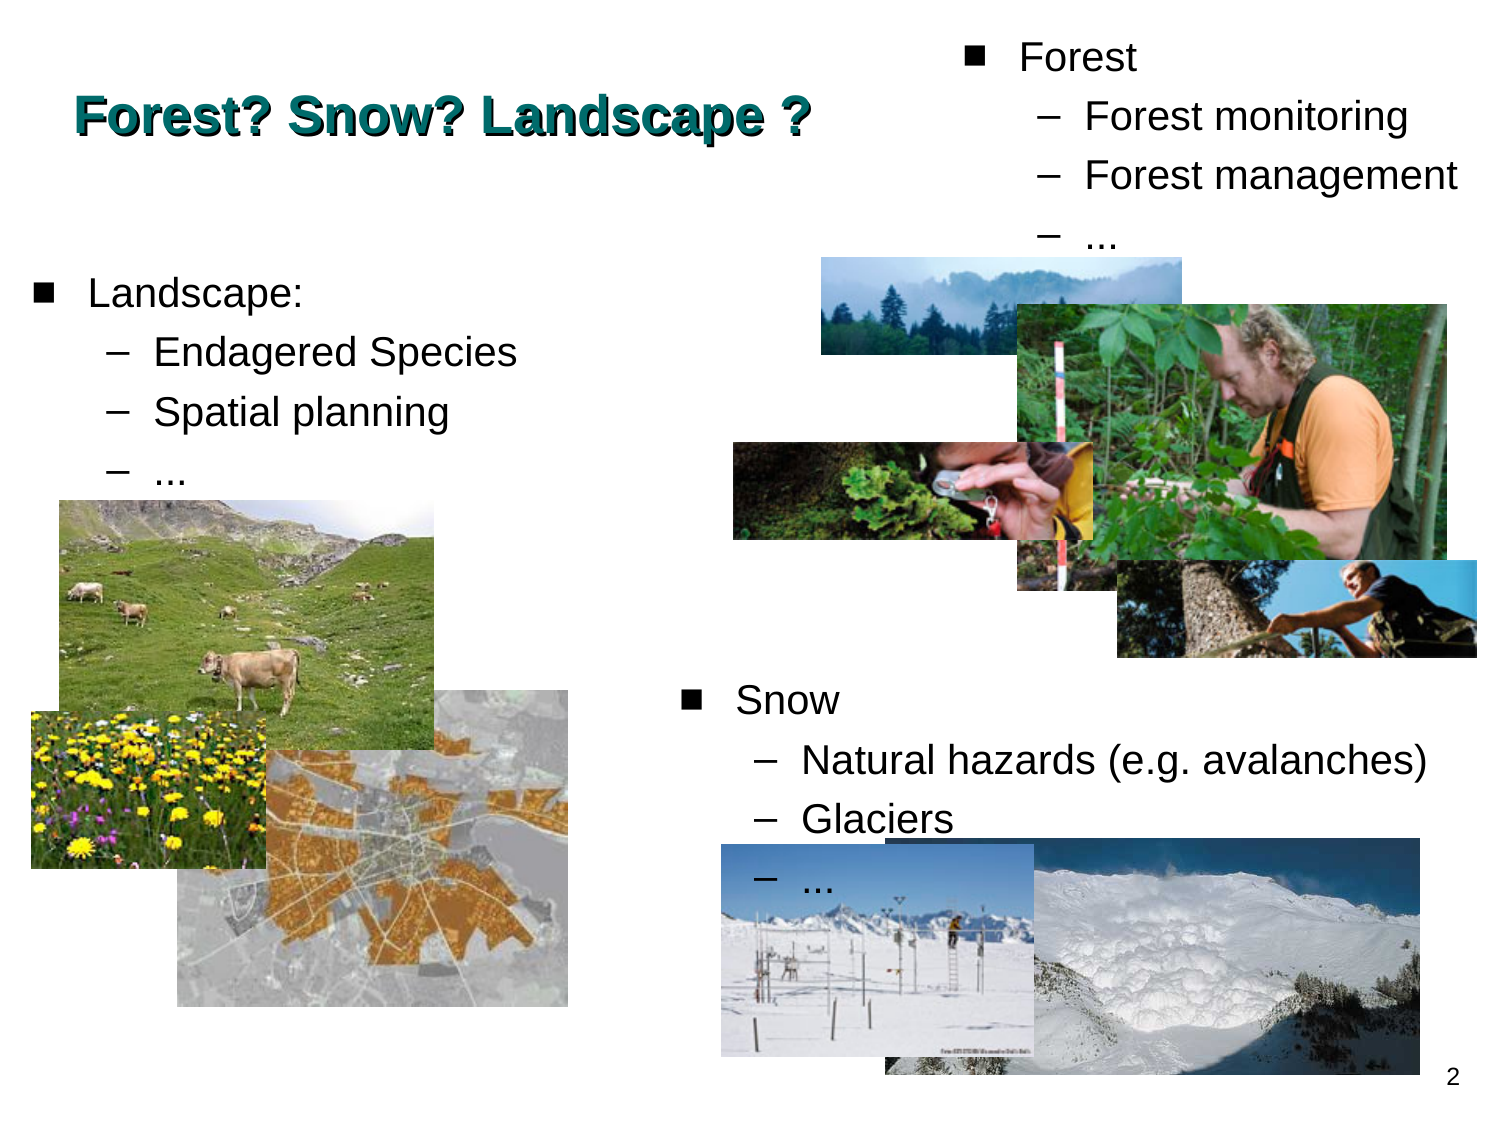

# Forest? Snow? Landscape ?
Forest
Forest monitoring
Forest management
...
Landscape:
Endagered Species
Spatial planning
...
Snow
Natural hazards (e.g. avalanches)
Glaciers
...
2